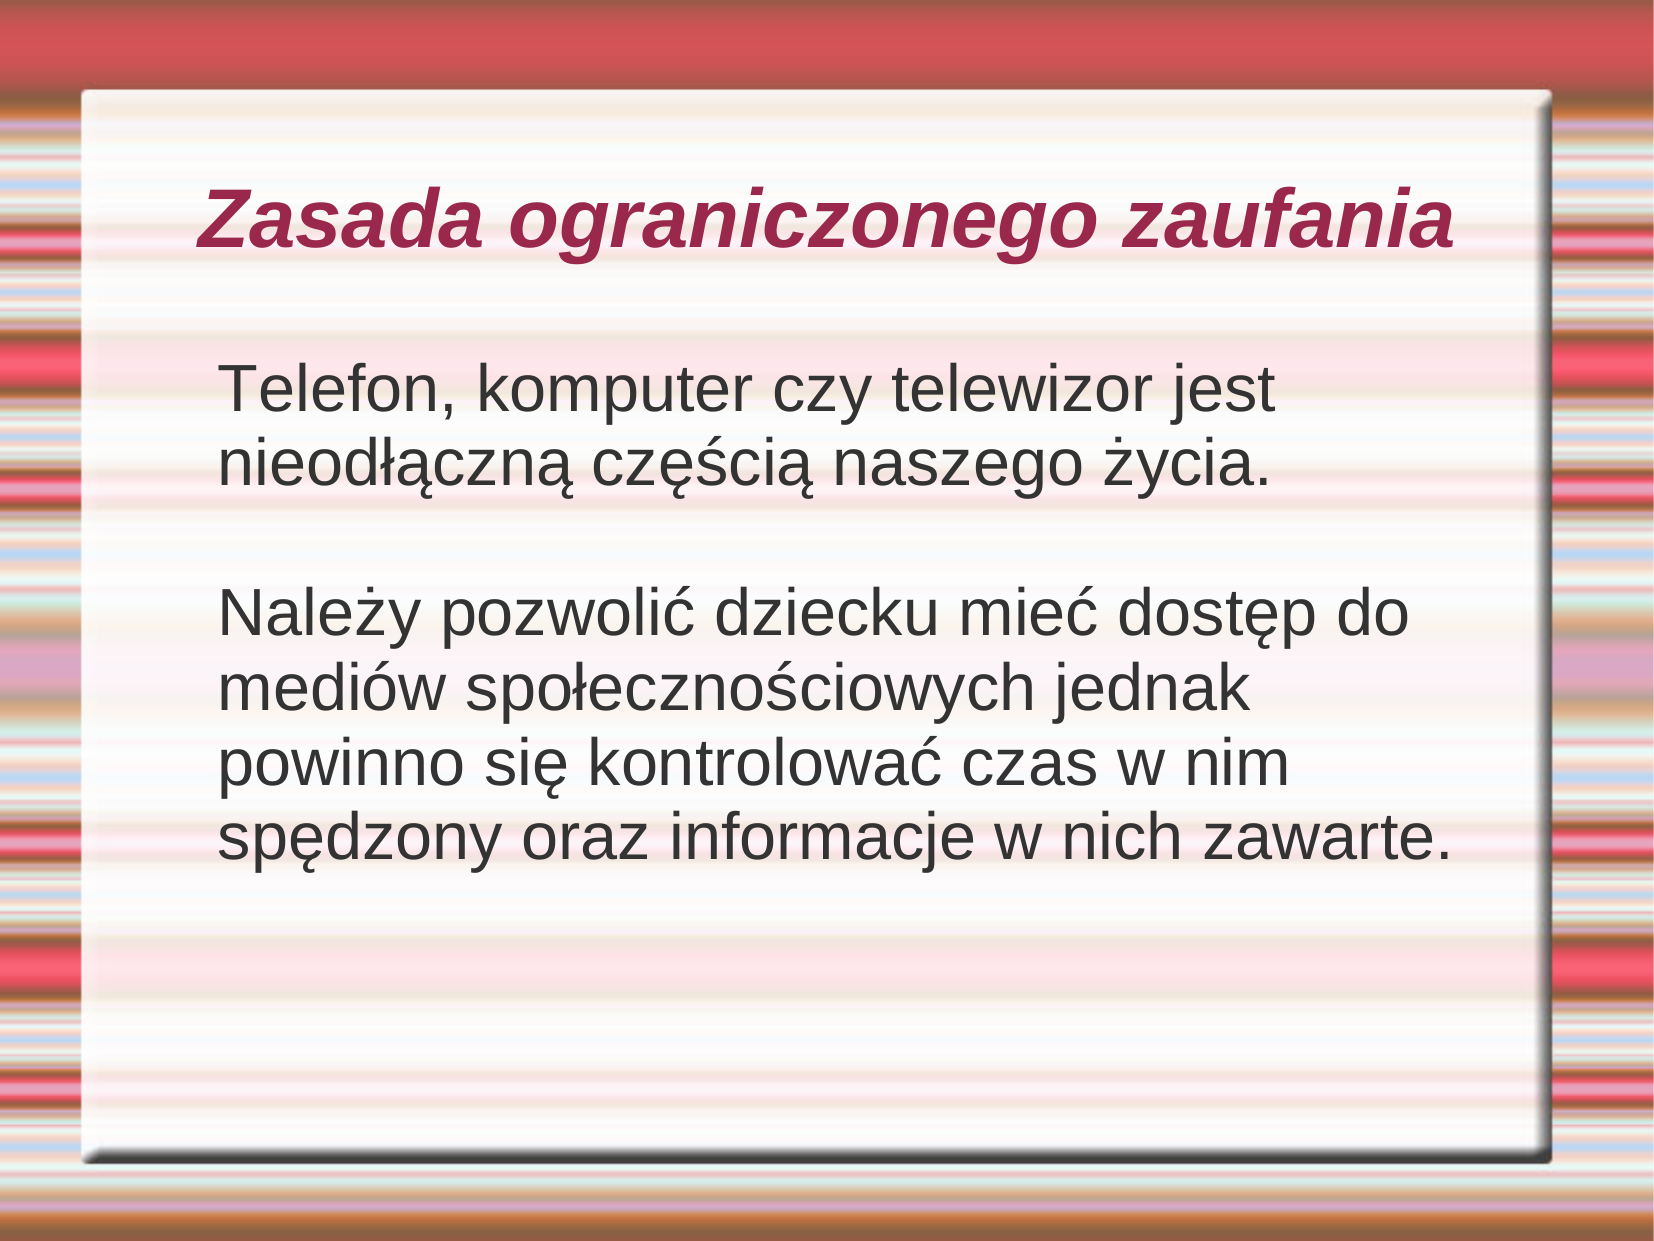

# Zasada ograniczonego zaufania
Telefon, komputer czy telewizor jest nieodłączną częścią naszego życia.
Należy pozwolić dziecku mieć dostęp do mediów społecznościowych jednak powinno się kontrolować czas w nim spędzony oraz informacje w nich zawarte.